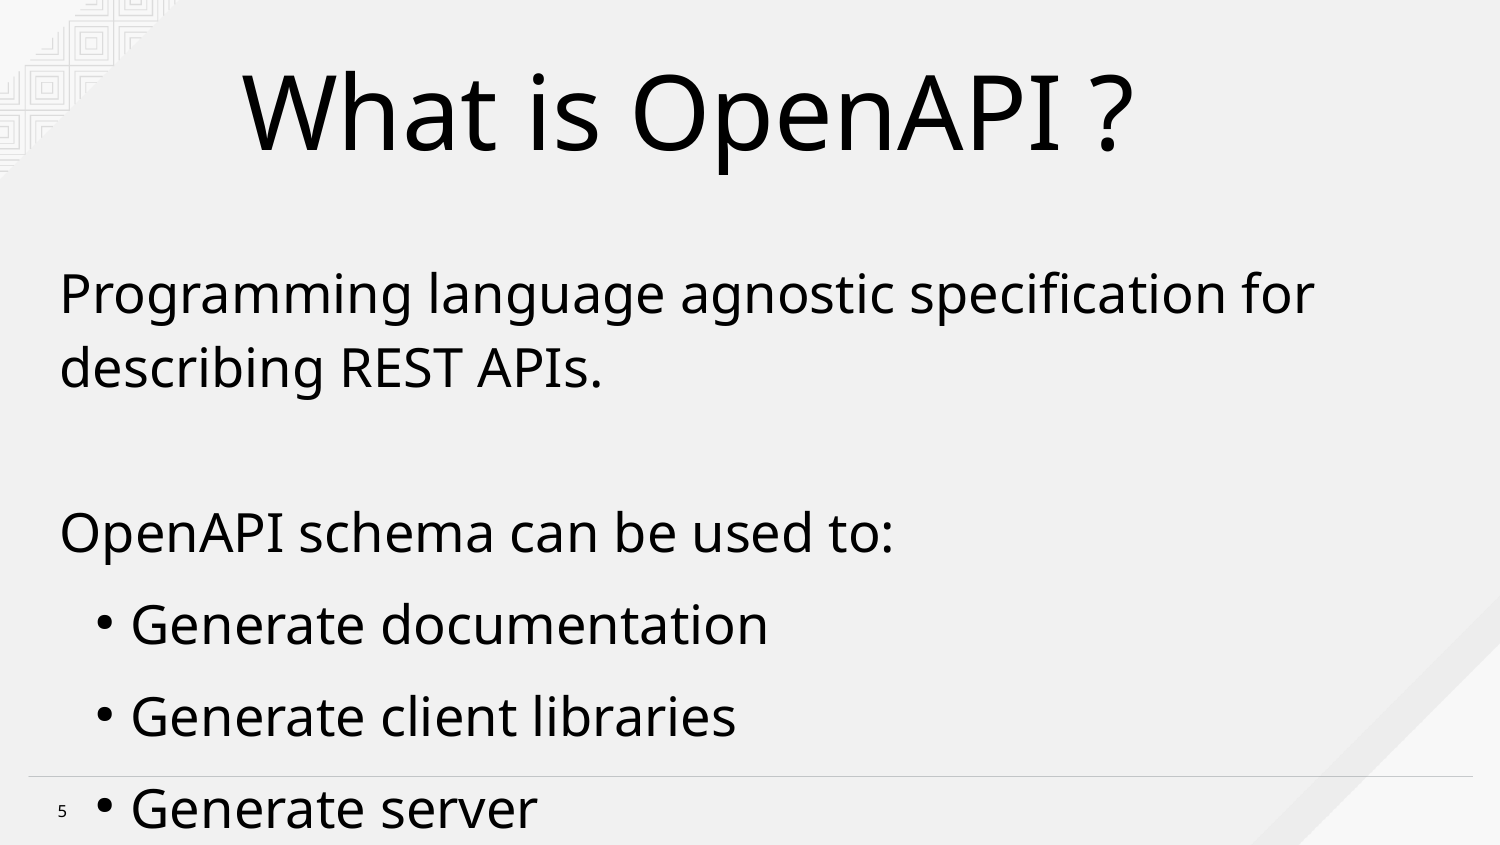

What is OpenAPI ?
Programming language agnostic specification for describing REST APIs.
OpenAPI schema can be used to:
Generate documentation
Generate client libraries
Generate server
5